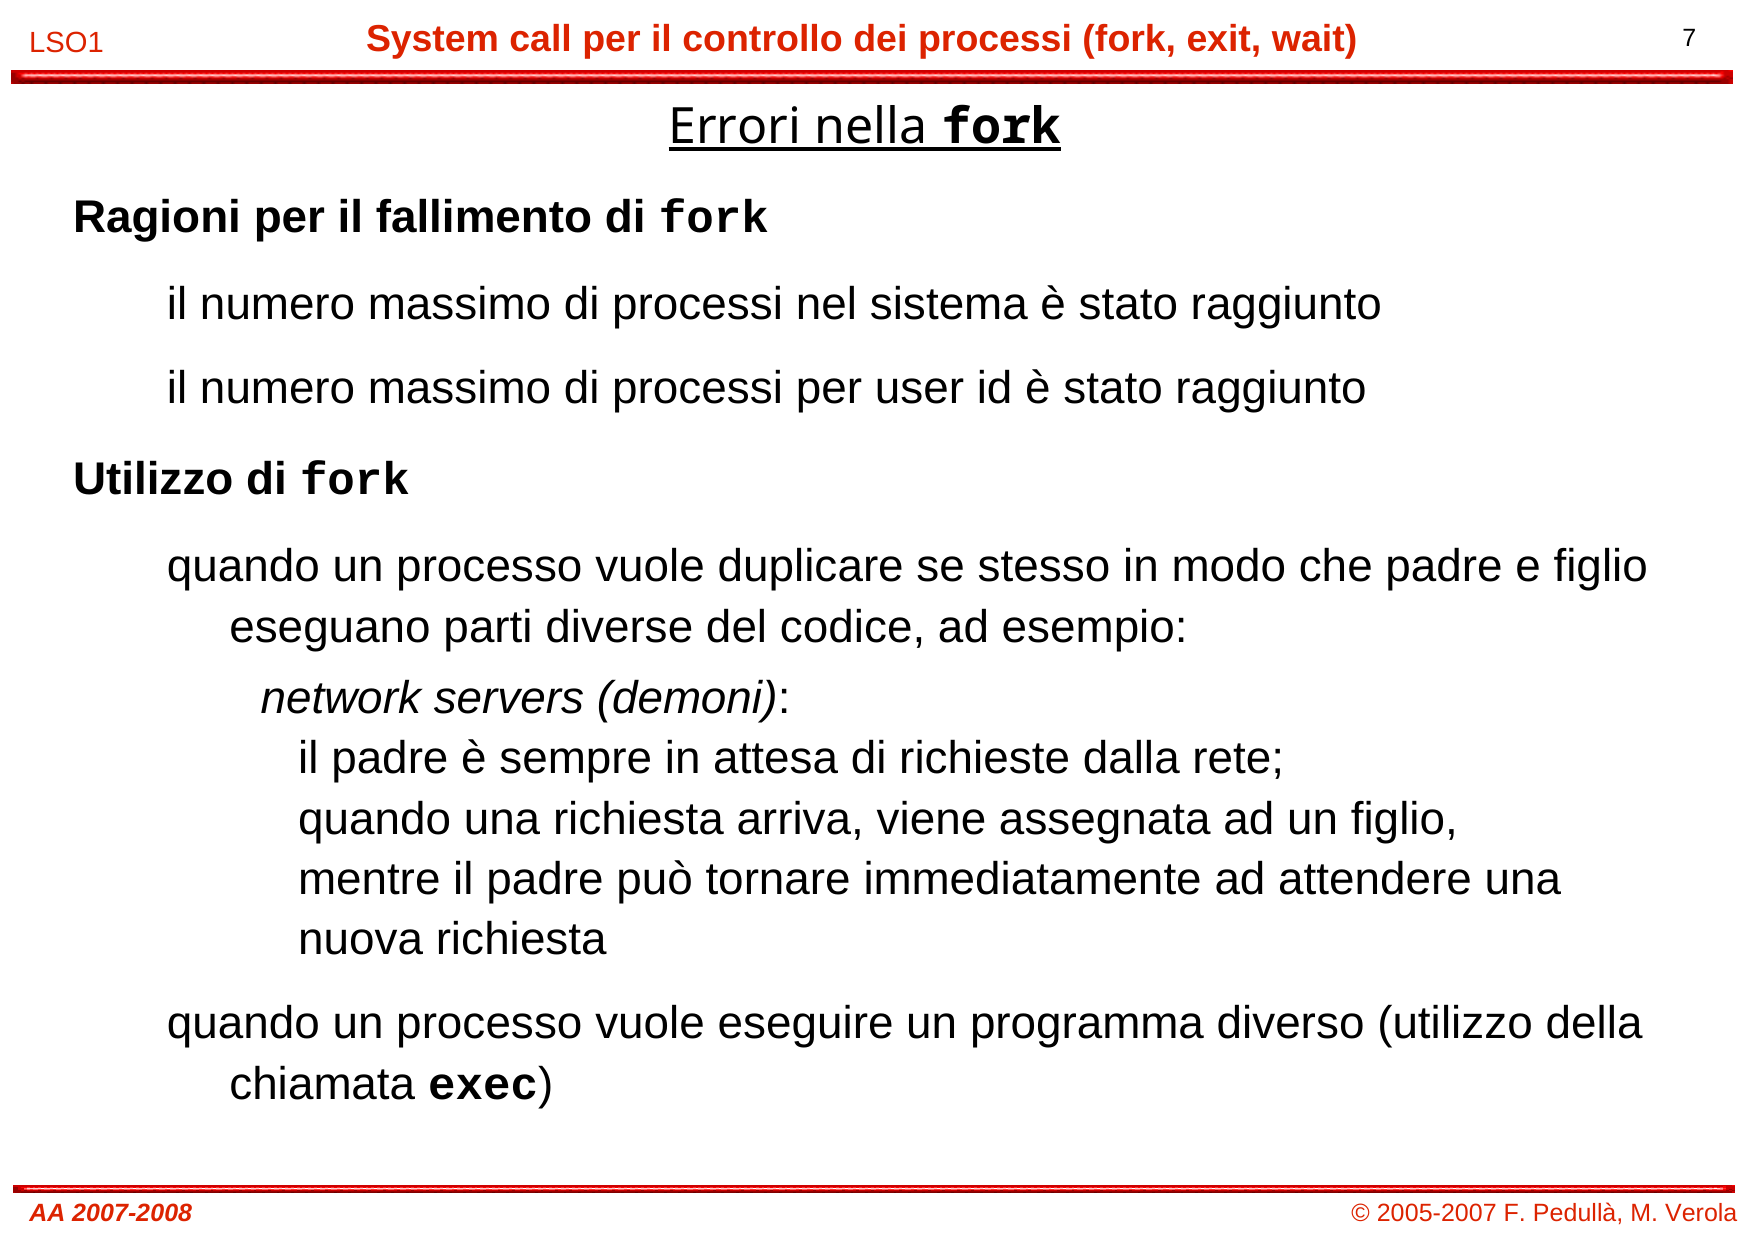

Errori nella fork
# Ragioni per il fallimento di fork
il numero massimo di processi nel sistema è stato raggiunto
il numero massimo di processi per user id è stato raggiunto
Utilizzo di fork
quando un processo vuole duplicare se stesso in modo che padre e figlio eseguano parti diverse del codice, ad esempio:
network servers (demoni):
il padre è sempre in attesa di richieste dalla rete;
quando una richiesta arriva, viene assegnata ad un figlio,
mentre il padre può tornare immediatamente ad attendere una nuova richiesta
quando un processo vuole eseguire un programma diverso (utilizzo della chiamata exec)